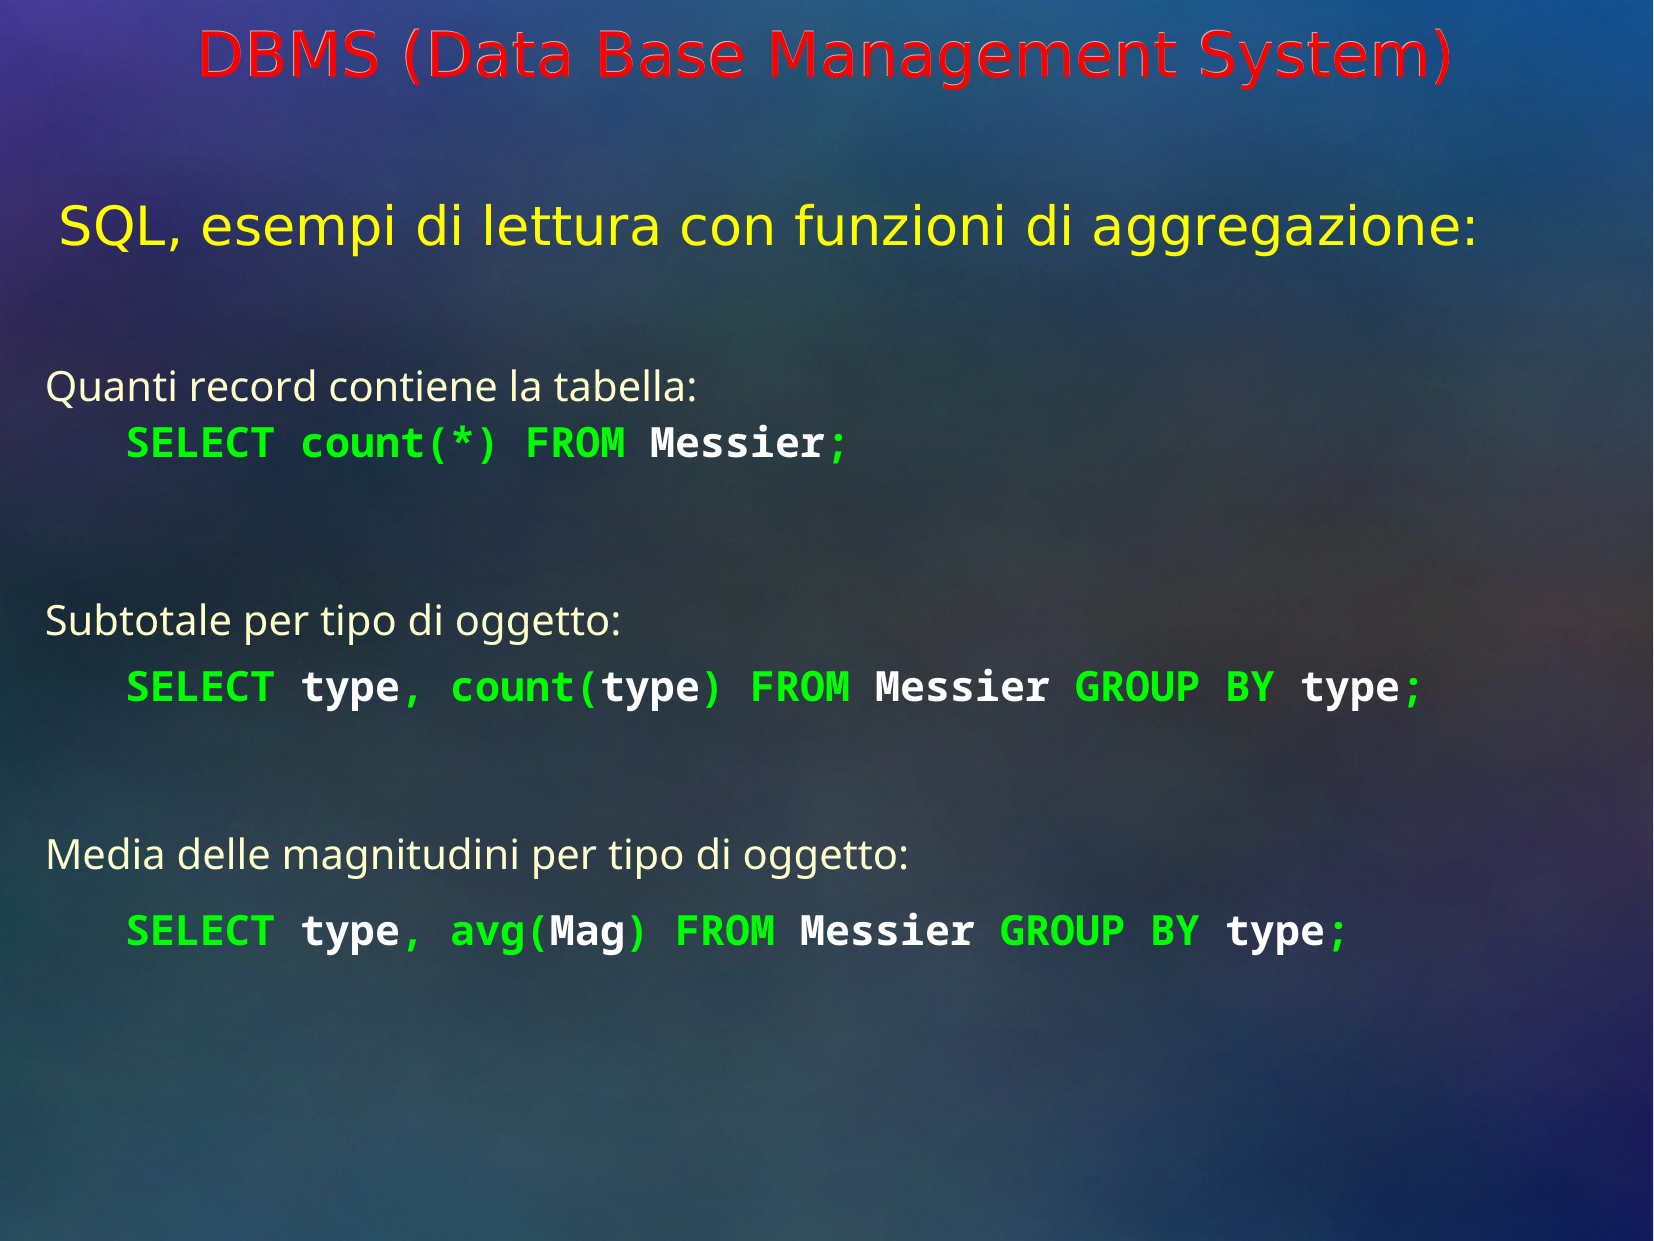

# SQL, esempi di lettura con funzioni di aggregazione:
Quanti record contiene la tabella:
SELECT count(*) FROM Messier;
Subtotale per tipo di oggetto:
SELECT type, count(type) FROM Messier GROUP BY type;
Media delle magnitudini per tipo di oggetto:
SELECT type, avg(Mag) FROM Messier GROUP BY type;